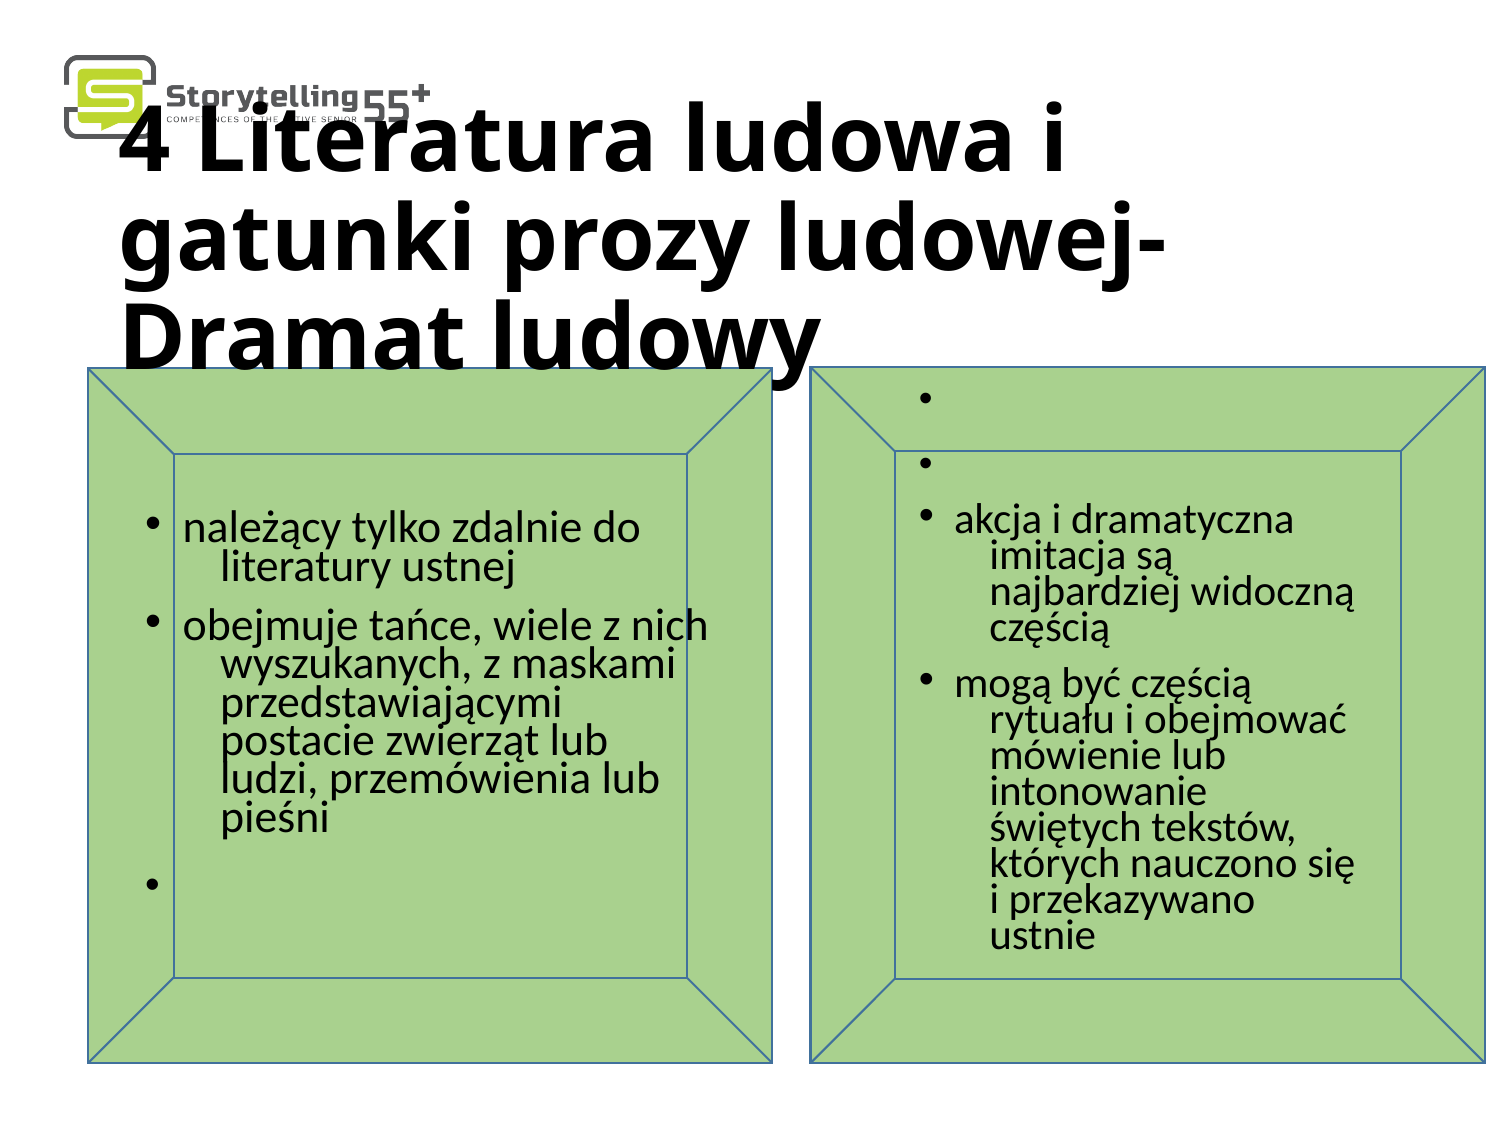

# 4 Literatura ludowa i gatunki prozy ludowej- Dramat ludowy
akcja i dramatyczna imitacja są najbardziej widoczną częścią
mogą być częścią rytuału i obejmować mówienie lub intonowanie świętych tekstów, których nauczono się i przekazywano ustnie
należący tylko zdalnie do literatury ustnej
obejmuje tańce, wiele z nich wyszukanych, z maskami przedstawiającymi postacie zwierząt lub ludzi, przemówienia lub pieśni